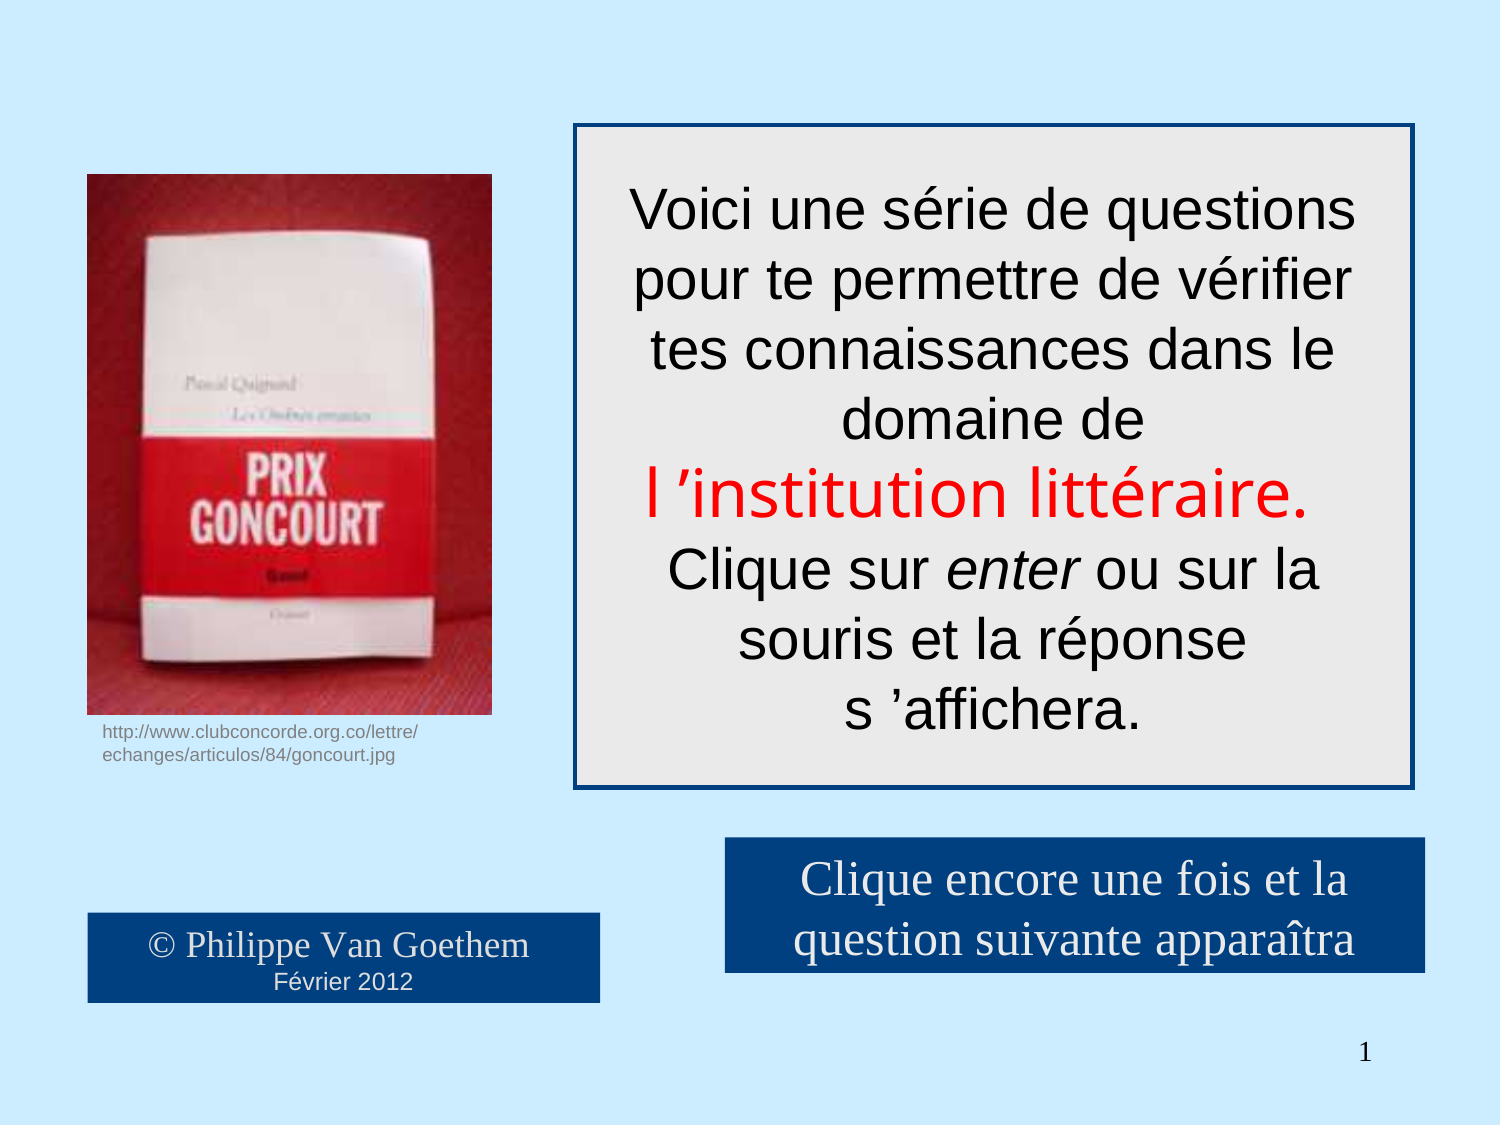

# Voici une série de questions pour te permettre de vérifier tes connaissances dans le domaine de l ’institution littéraire. Clique sur enter ou sur la souris et la réponse s ’affichera.
http://www.clubconcorde.org.co/lettre/echanges/articulos/84/goncourt.jpg
Clique encore une fois et la question suivante apparaîtra
© Philippe Van Goethem
Février 2012
1